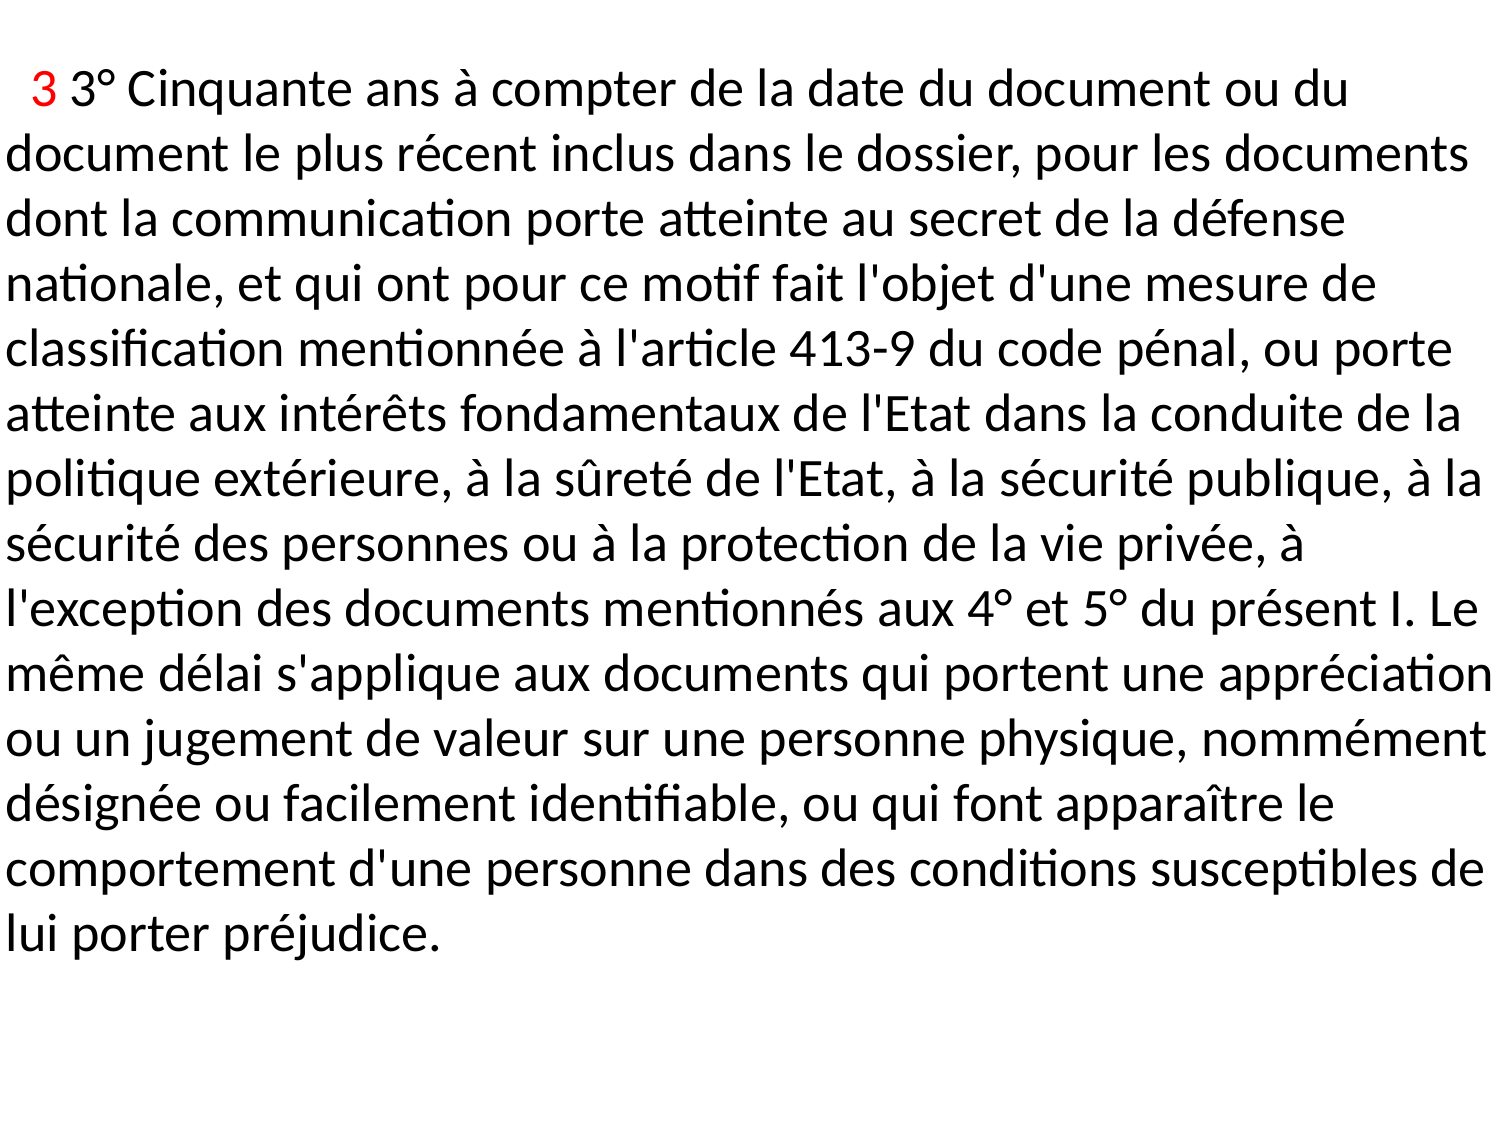

3 3° Cinquante ans à compter de la date du document ou du document le plus récent inclus dans le dossier, pour les documents dont la communication porte atteinte au secret de la défense nationale, et qui ont pour ce motif fait l'objet d'une mesure de classification mentionnée à l'article 413-9 du code pénal, ou porte atteinte aux intérêts fondamentaux de l'Etat dans la conduite de la politique extérieure, à la sûreté de l'Etat, à la sécurité publique, à la sécurité des personnes ou à la protection de la vie privée, à l'exception des documents mentionnés aux 4° et 5° du présent I. Le même délai s'applique aux documents qui portent une appréciation ou un jugement de valeur sur une personne physique, nommément désignée ou facilement identifiable, ou qui font apparaître le comportement d'une personne dans des conditions susceptibles de lui porter préjudice.